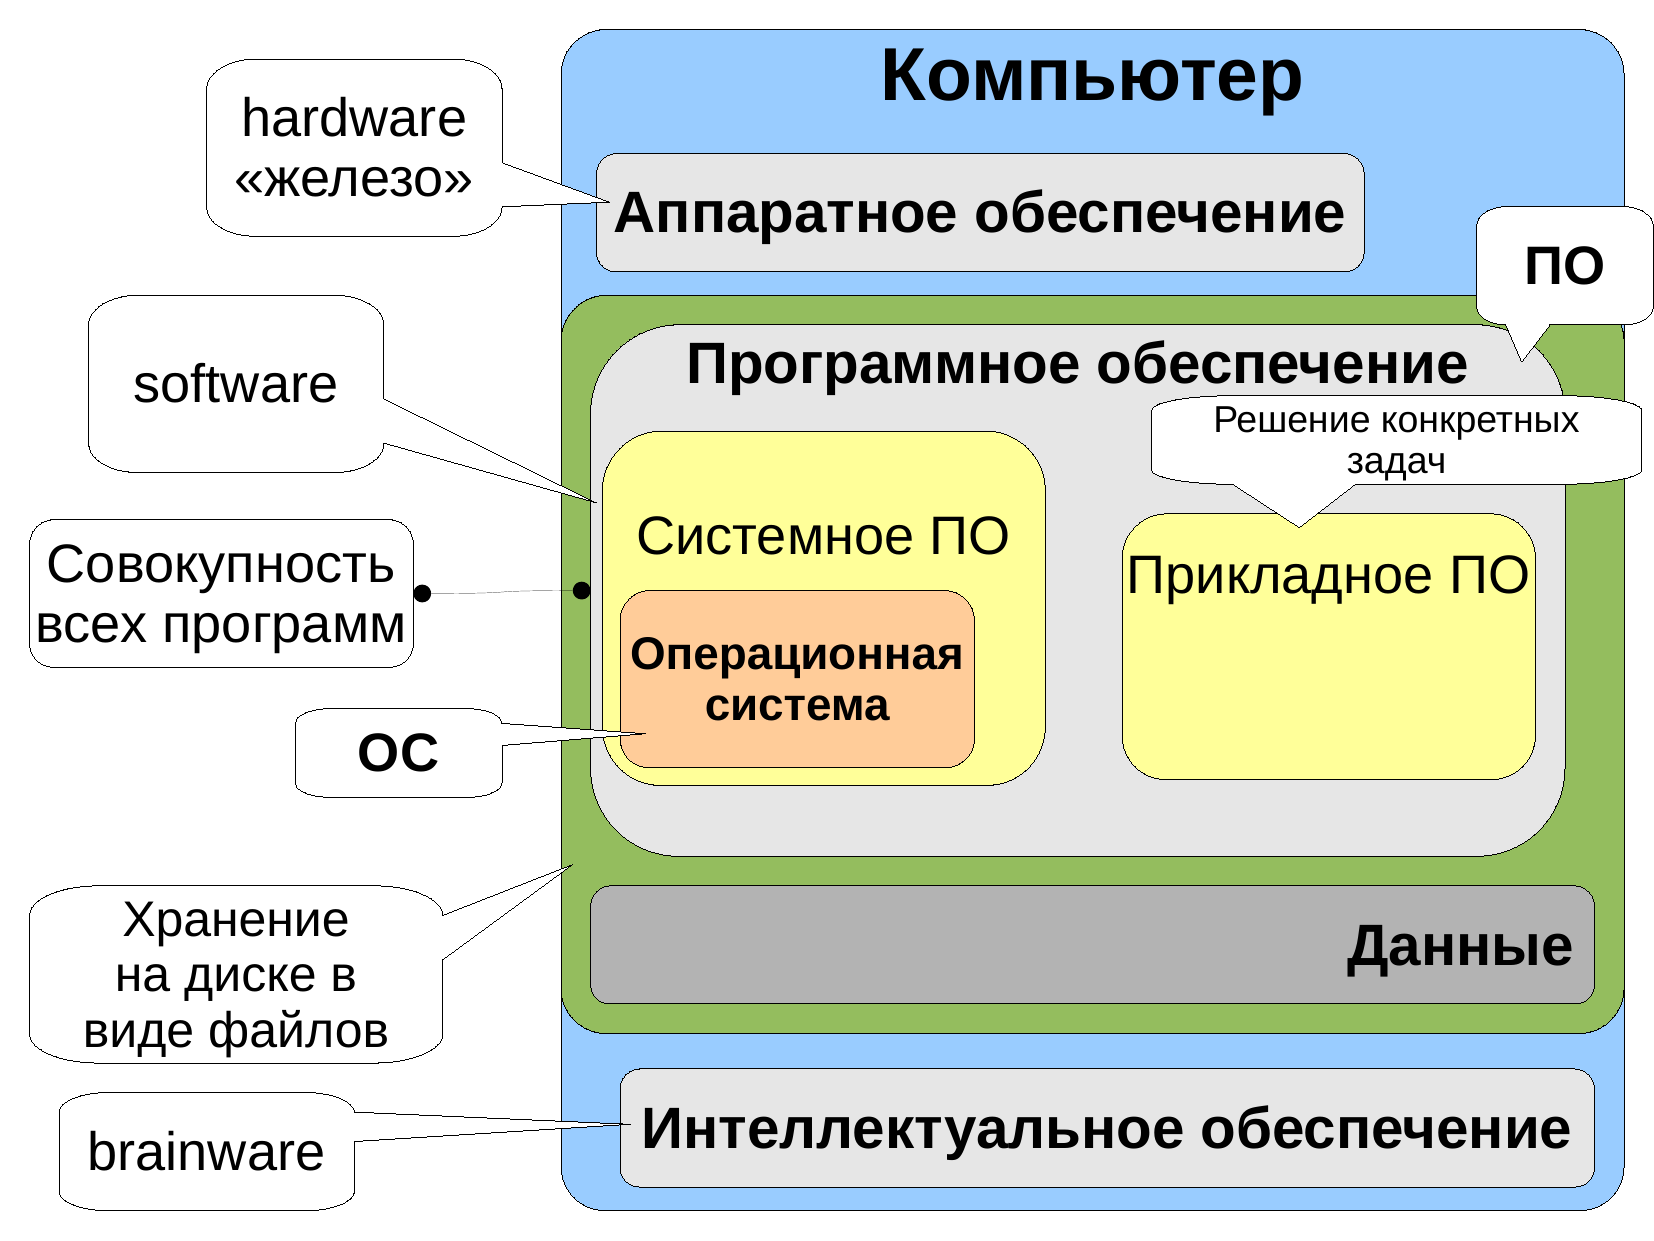

Компьютер
hardware
«железо»
Аппаратное обеспечение
ПО
software
Программное обеспечение
Решение конкретных
задач
Системное ПО
Прикладное ПО
Совокупность
всех программ
Операционная
система
ОС
Хранение
на диске в виде файлов
Данные
Интеллектуальное обеспечение
brainware